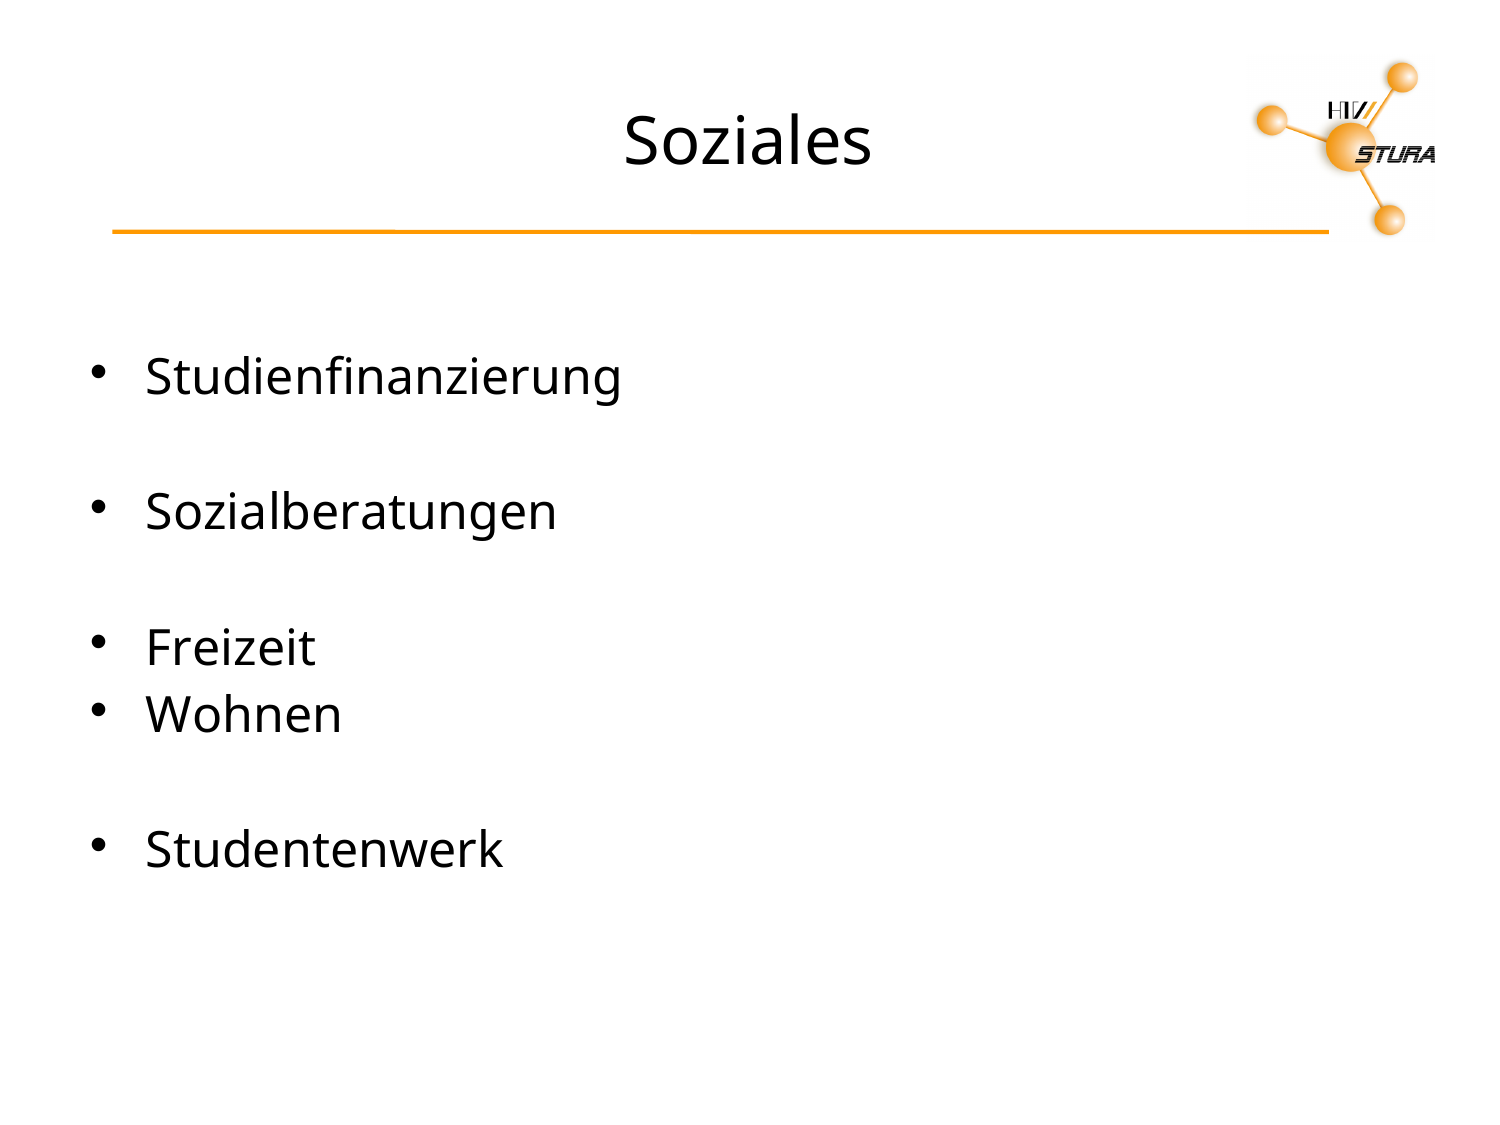

# Soziales
Studienfinanzierung
Sozialberatungen
Freizeit
Wohnen
Studentenwerk